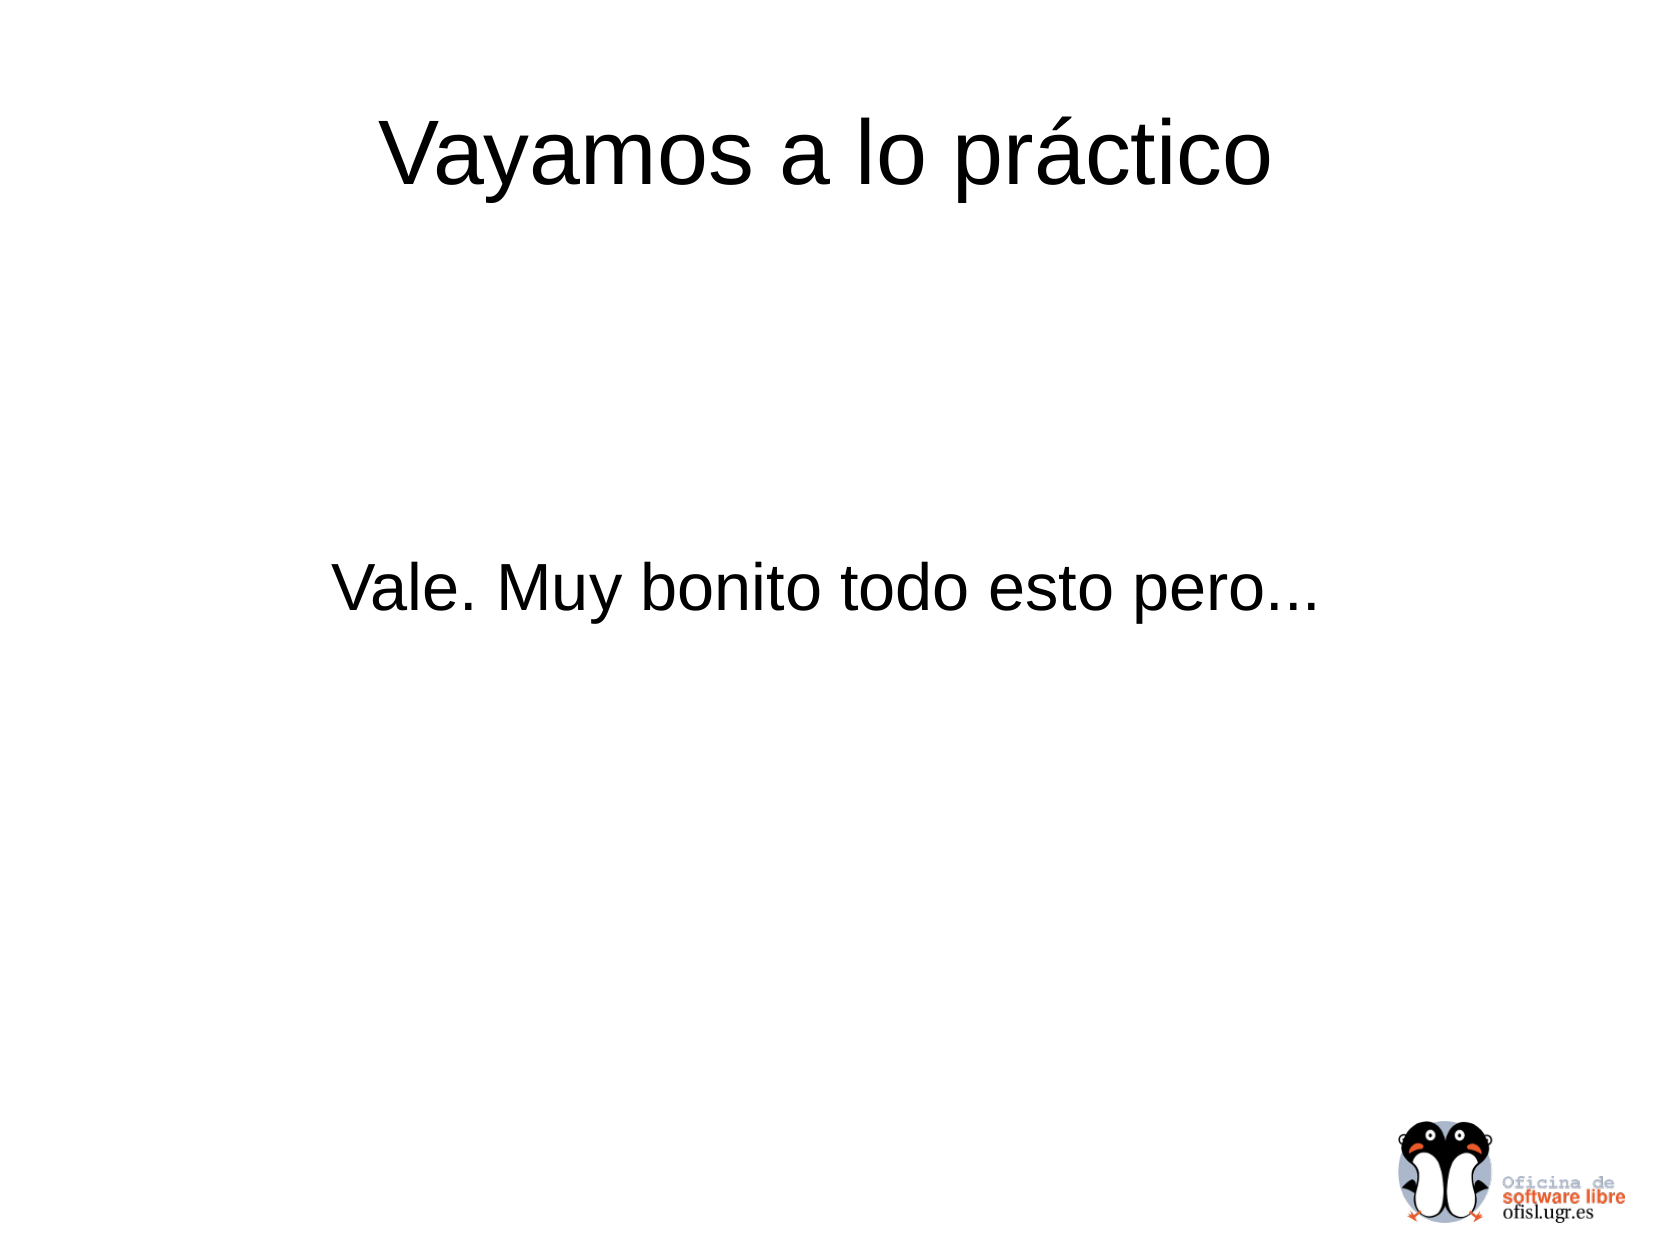

# Vayamos a lo práctico
Vale. Muy bonito todo esto pero...